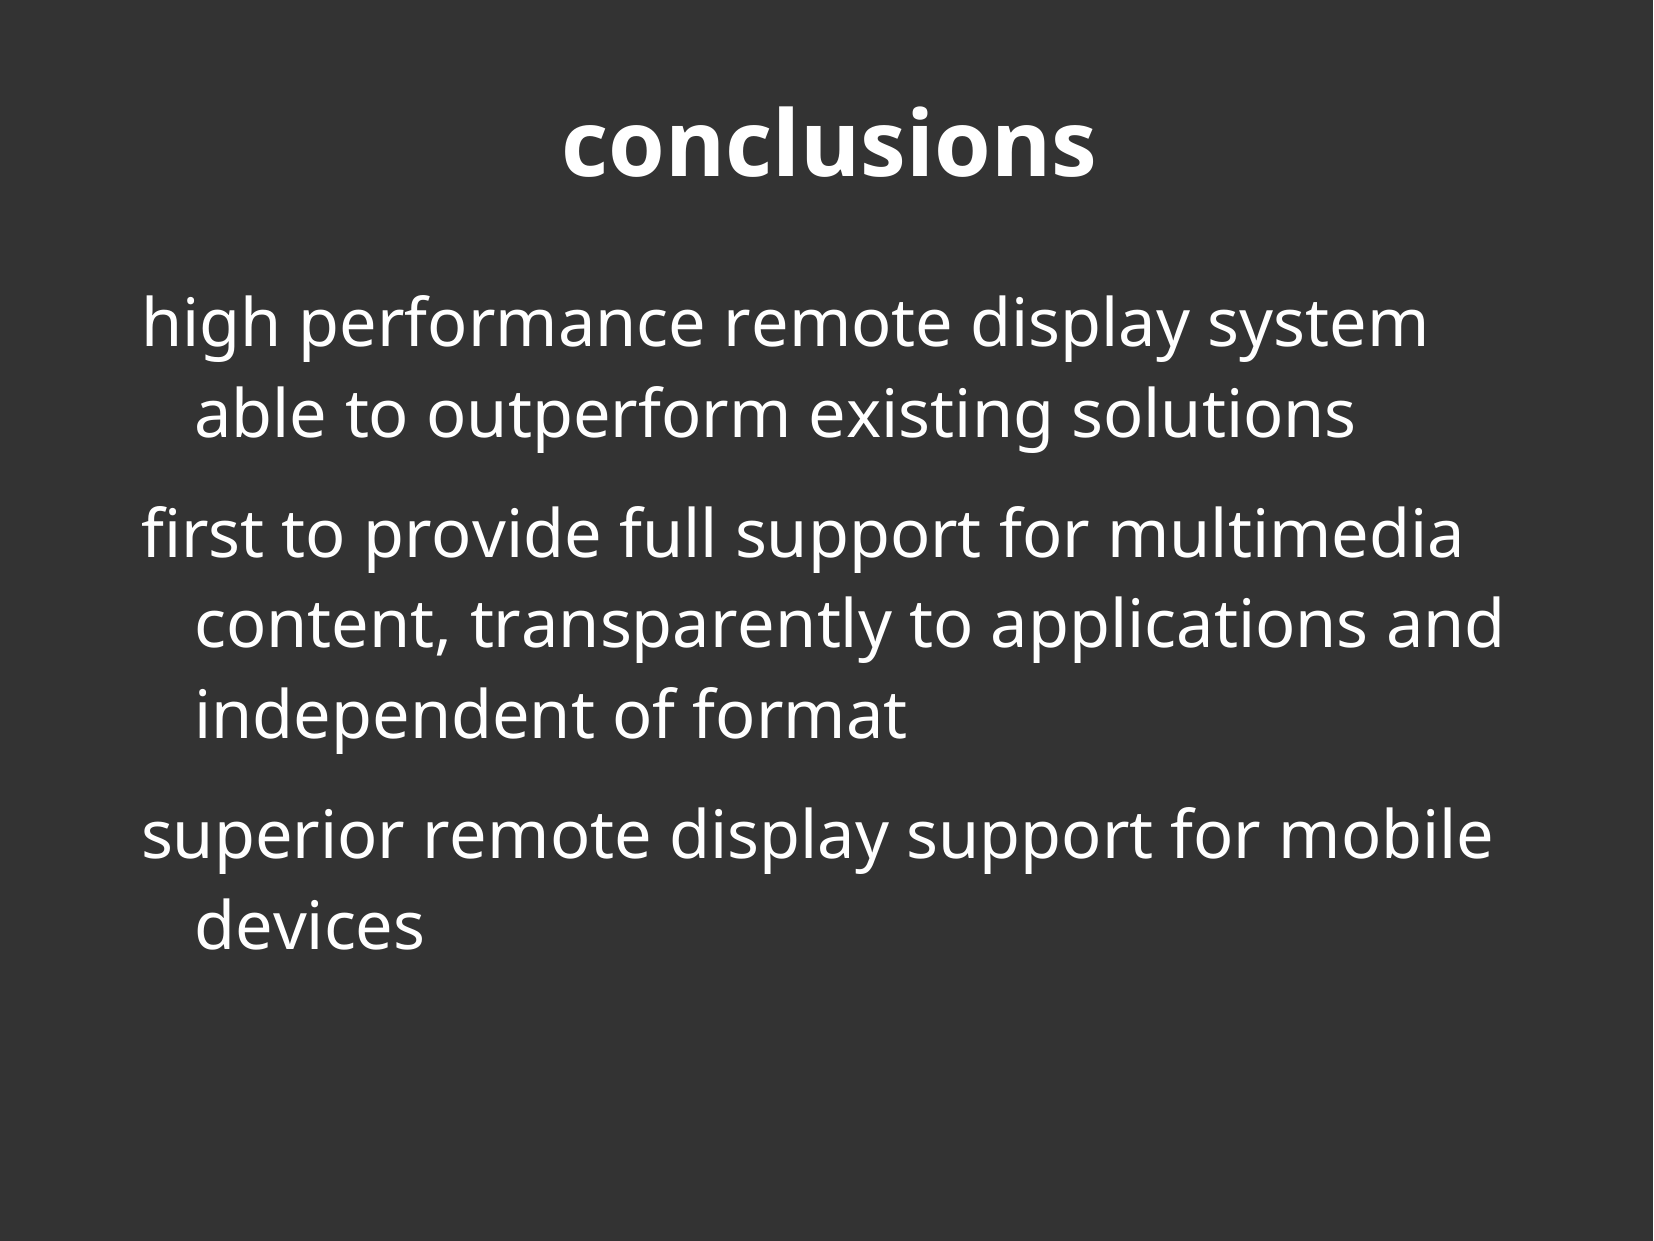

# conclusions
high performance remote display system able to outperform existing solutions
first to provide full support for multimedia content, transparently to applications and independent of format
superior remote display support for mobile devices